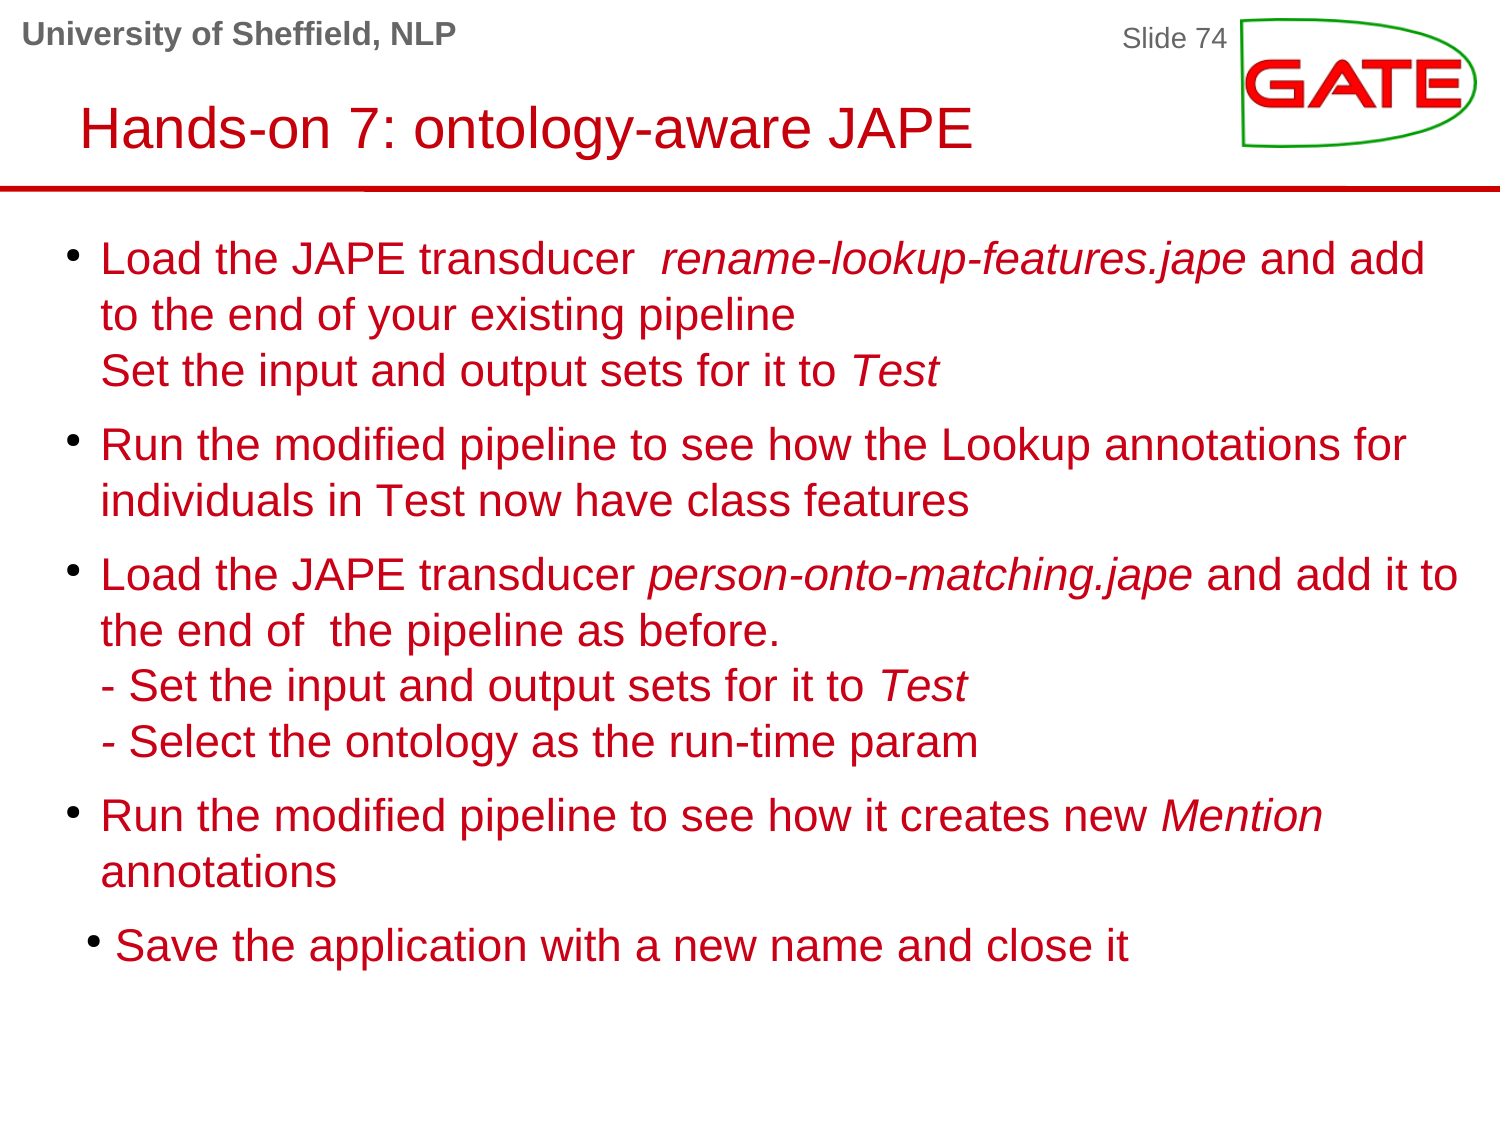

74
# Hands-on 7: ontology-aware JAPE
Load the JAPE transducer rename-lookup-features.jape and add to the end of your existing pipeline
Set the input and output sets for it to Test
Run the modified pipeline to see how the Lookup annotations for individuals in Test now have class features
Load the JAPE transducer person-onto-matching.jape and add it to the end of the pipeline as before.
- Set the input and output sets for it to Test
- Select the ontology as the run-time param
Run the modified pipeline to see how it creates new Mention annotations
Save the application with a new name and close it